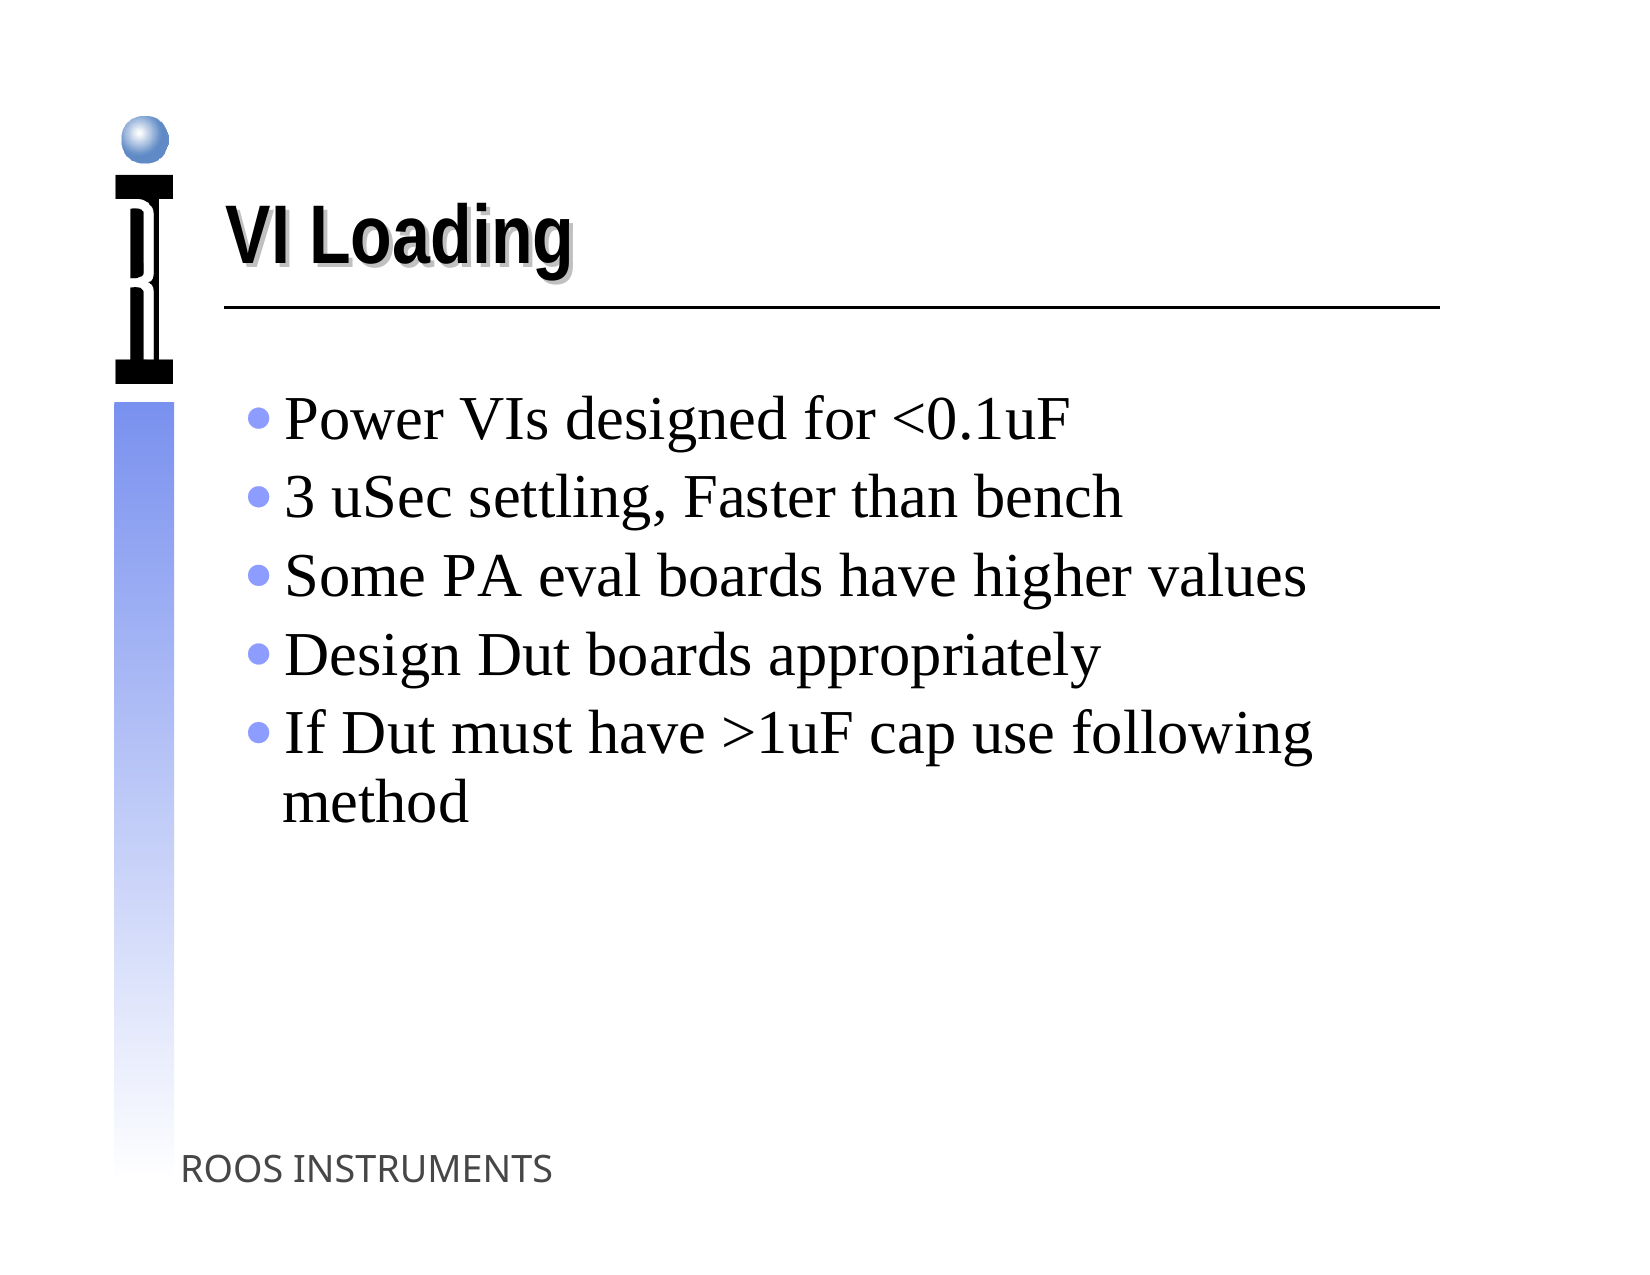

VI Loading
Power VIs designed for <0.1uF
3 uSec settling, Faster than bench
Some PA eval boards have higher values
Design Dut boards appropriately
If Dut must have >1uF cap use following method